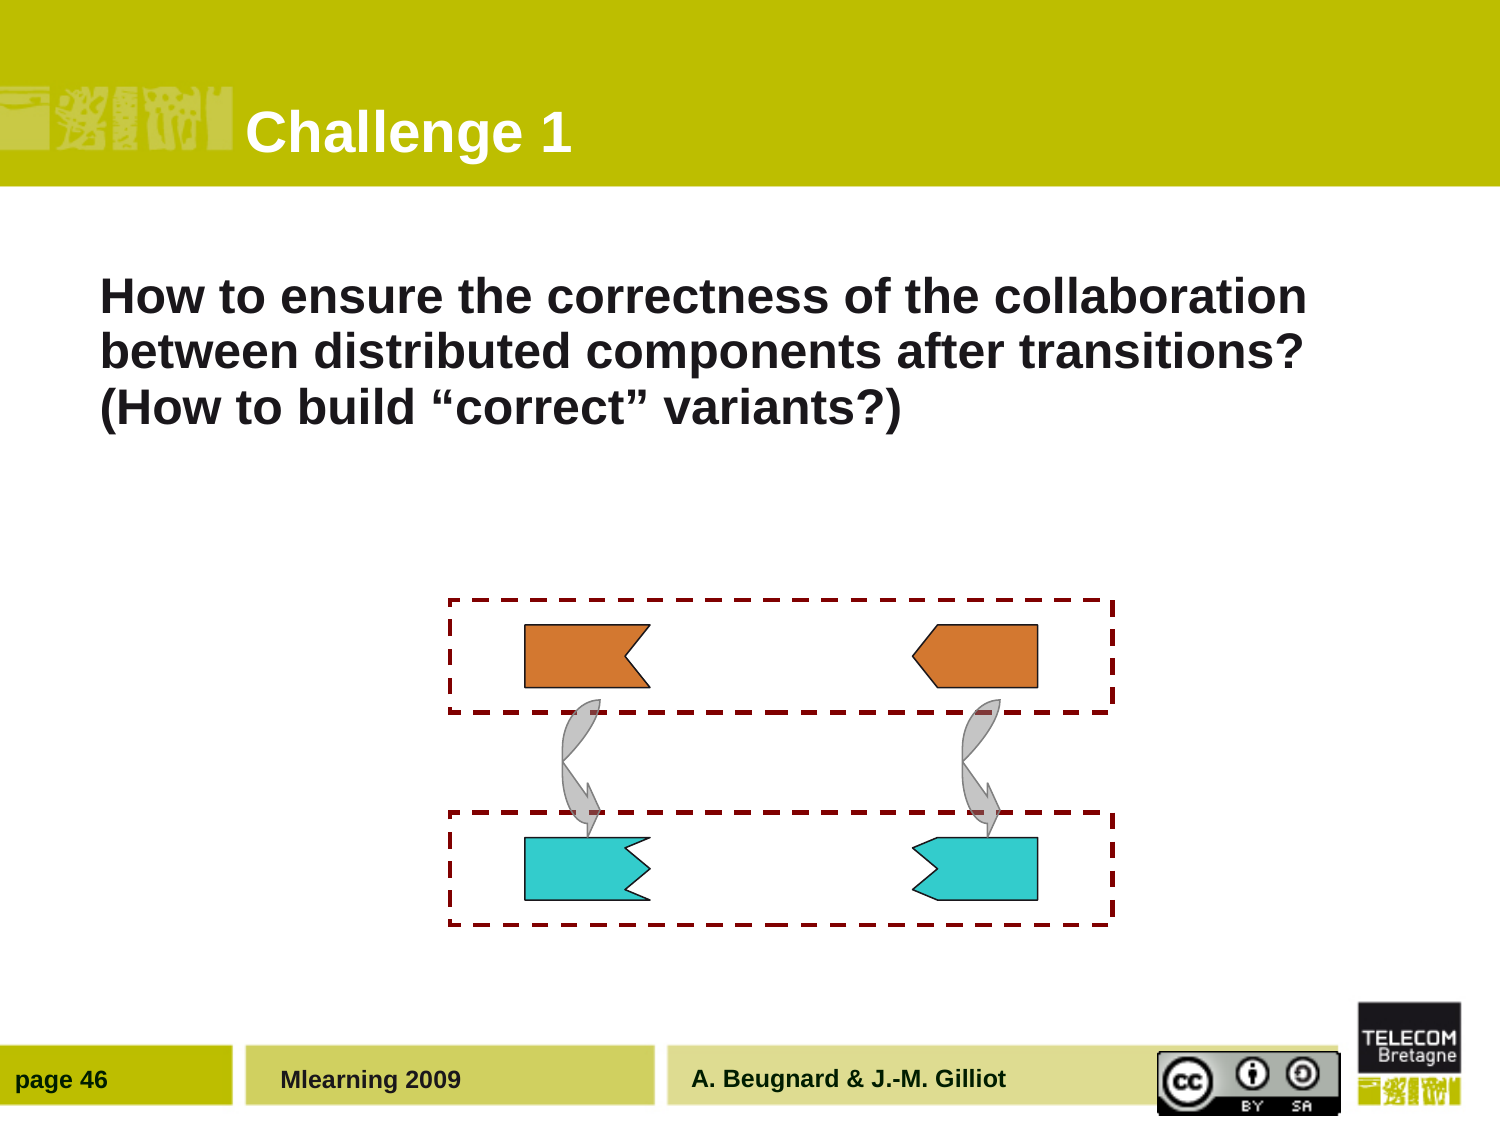

# Challenge 1
How to ensure the correctness of the collaboration between distributed components after transitions?
(How to build “correct” variants?)
46